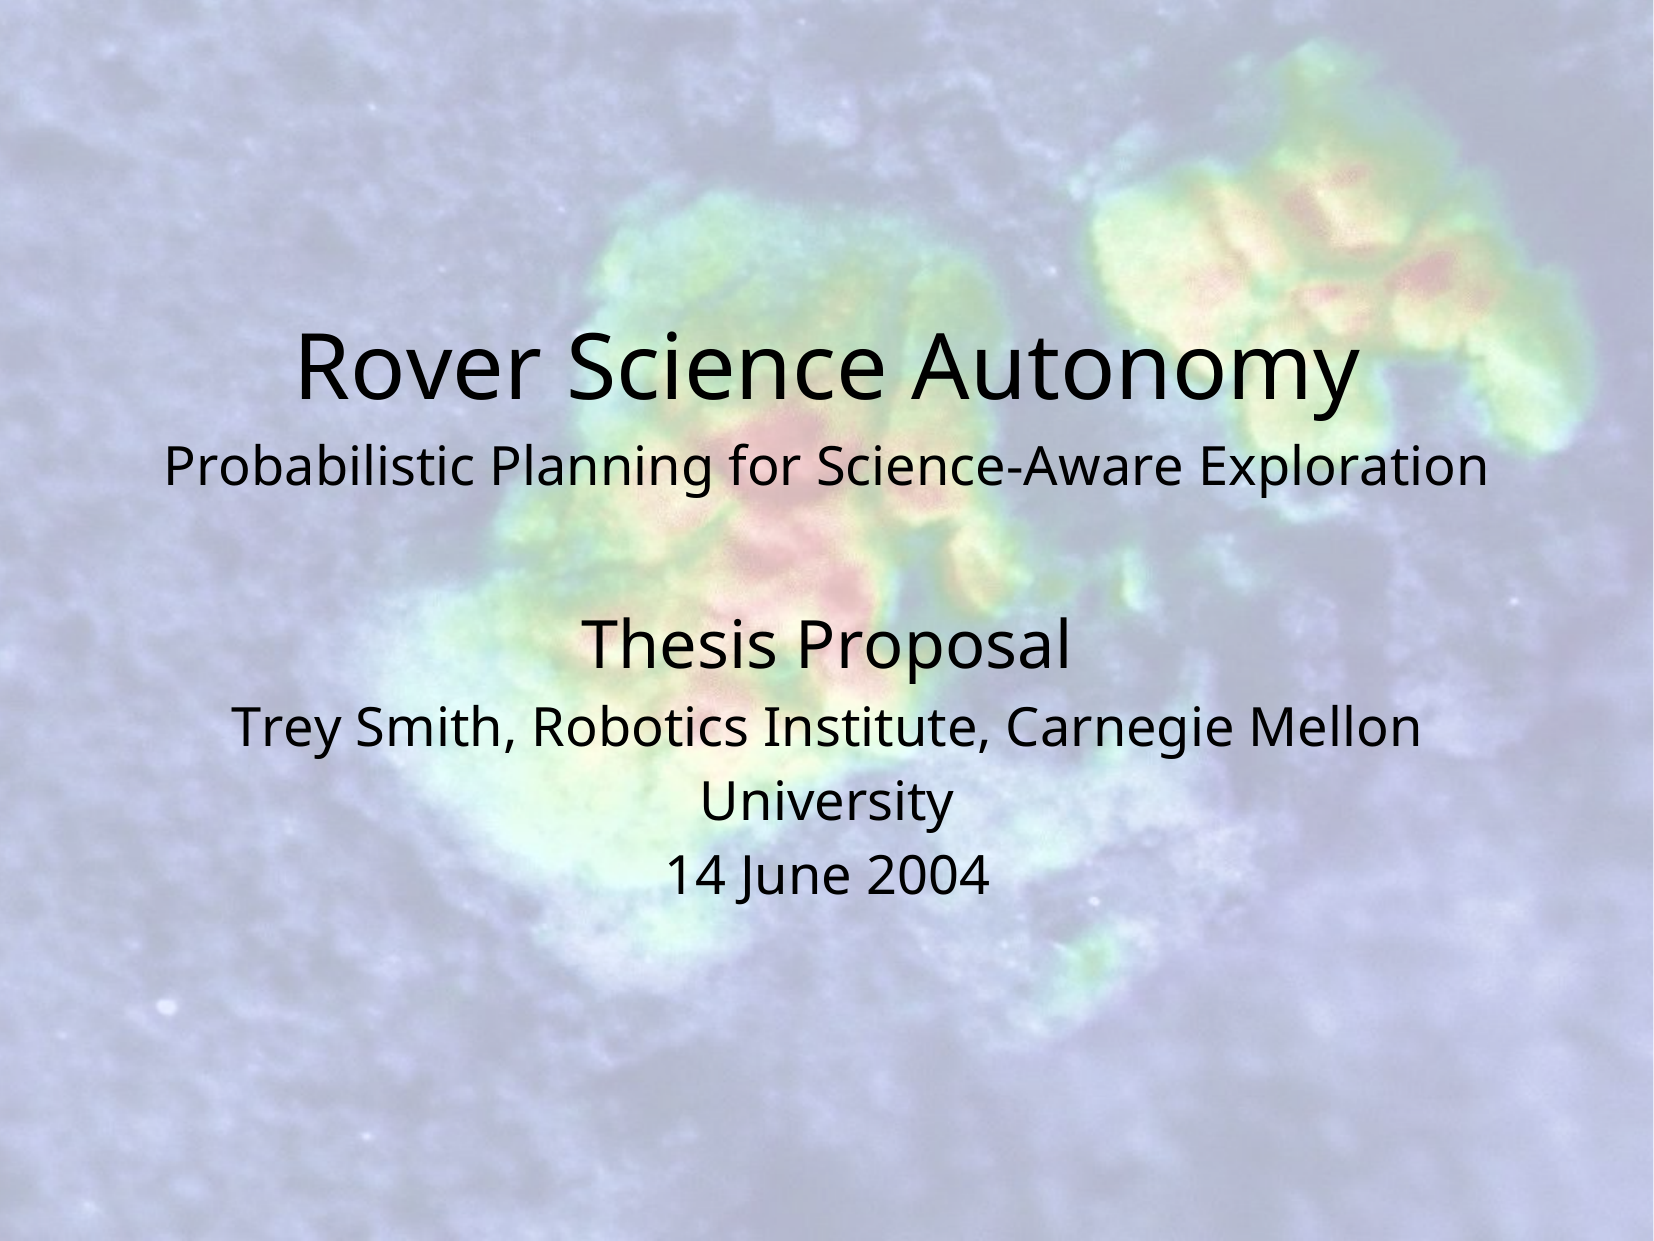

# Rover Science Autonomy Probabilistic Planning for Science-Aware Exploration
Thesis Proposal
Trey Smith, Robotics Institute, Carnegie Mellon University
14 June 2004